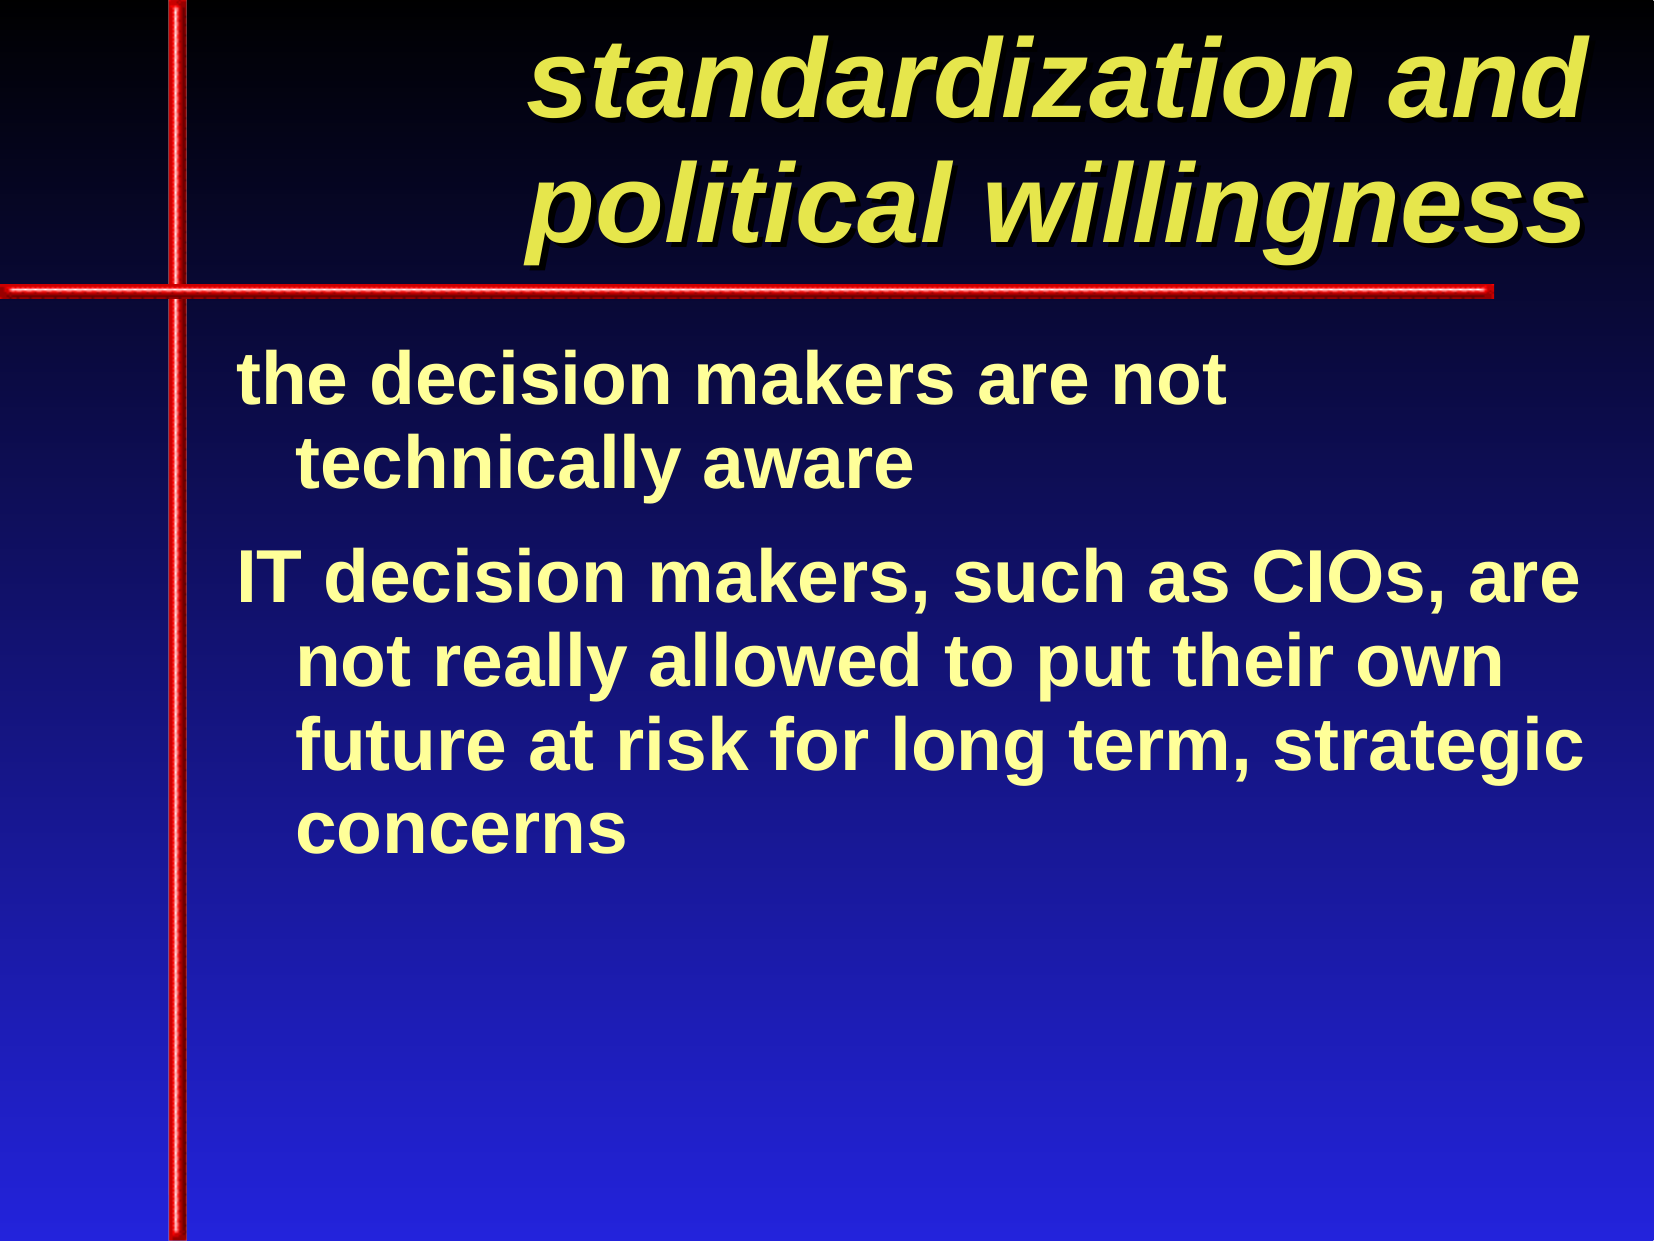

# standardization and political willingness
the decision makers are not technically aware
IT decision makers, such as CIOs, are not really allowed to put their own future at risk for long term, strategic concerns